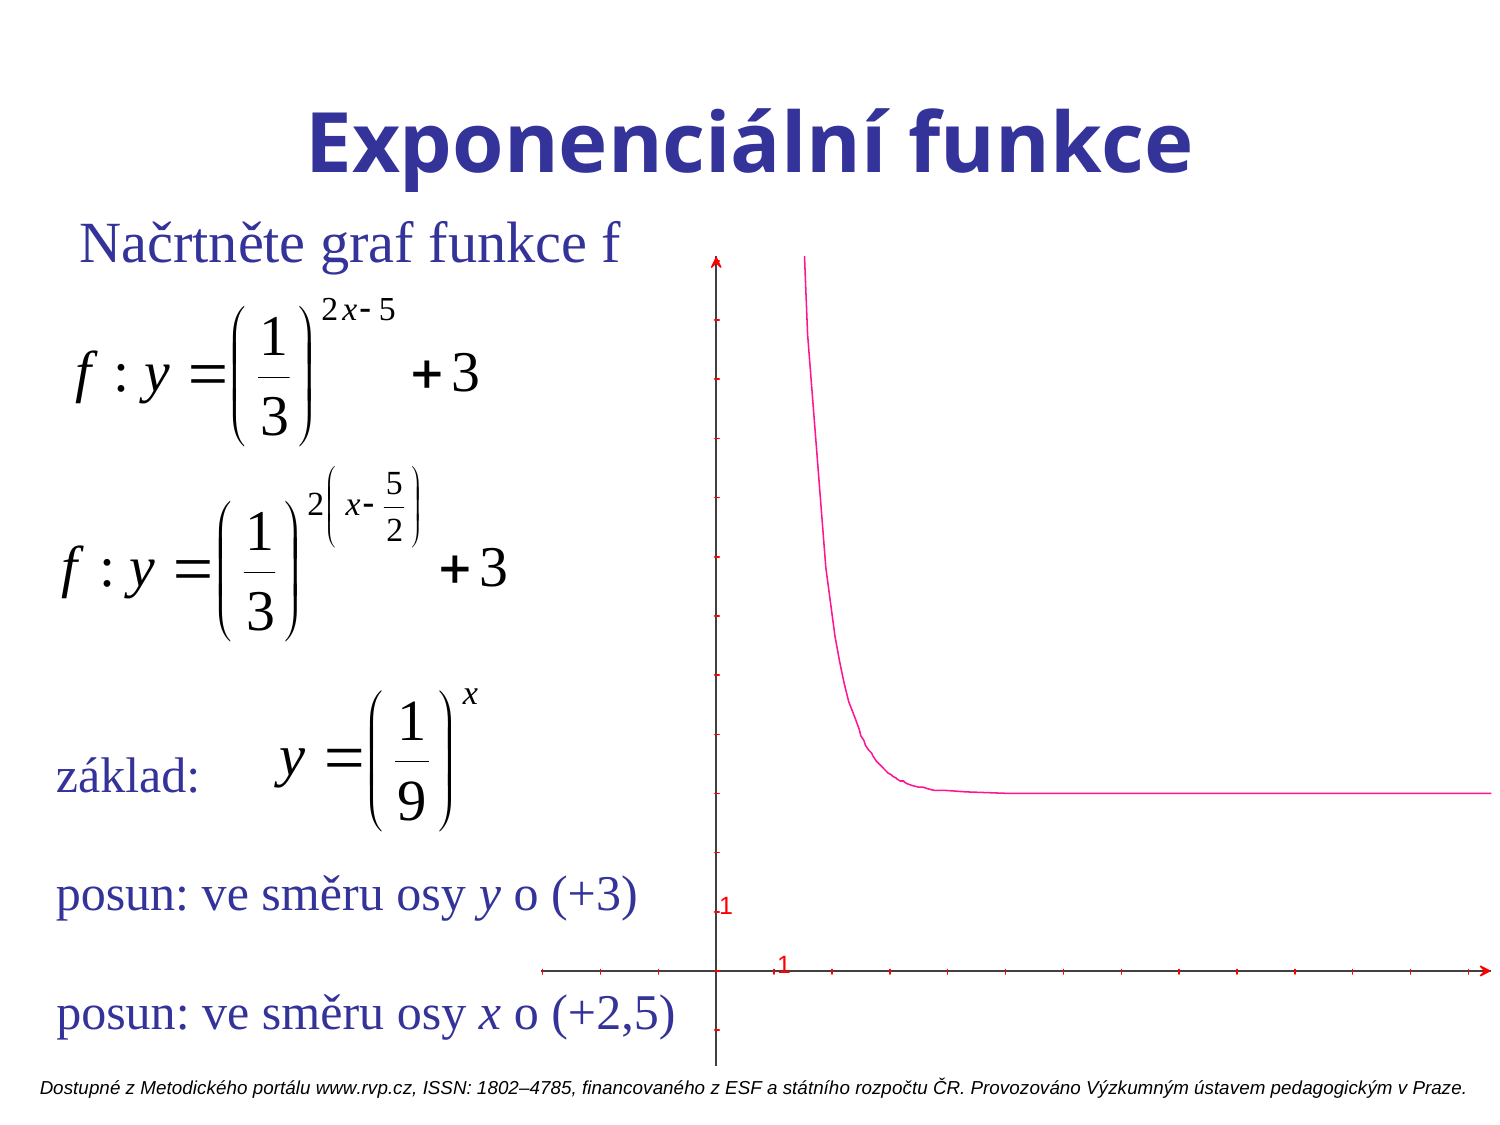

Exponenciální funkce
Načrtněte graf funkce f
základ:
posun: ve směru osy y o (+3)
posun: ve směru osy x o (+2,5)
Dostupné z Metodického portálu www.rvp.cz, ISSN: 1802–4785, financovaného z ESF a státního rozpočtu ČR. Provozováno Výzkumným ústavem pedagogickým v Praze.